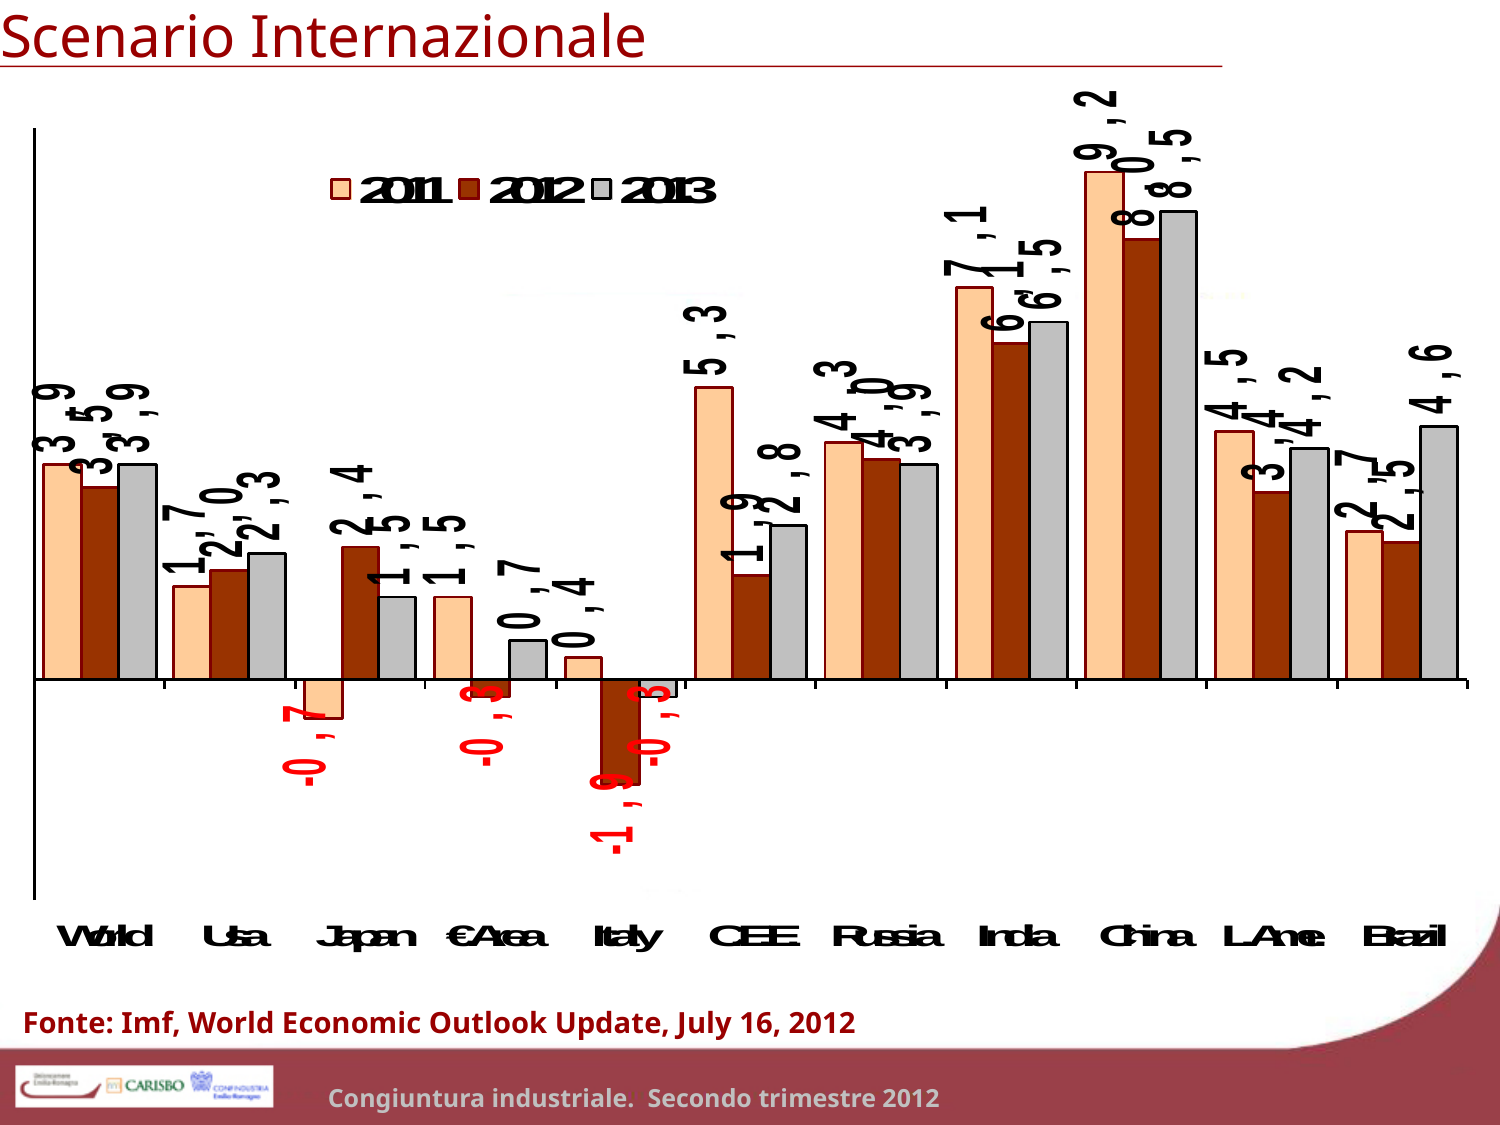

# Scenario Internazionale
 Fonte: Imf, World Economic Outlook Update, July 16, 2012
Congiuntura industriale. Secondo trimestre 2012